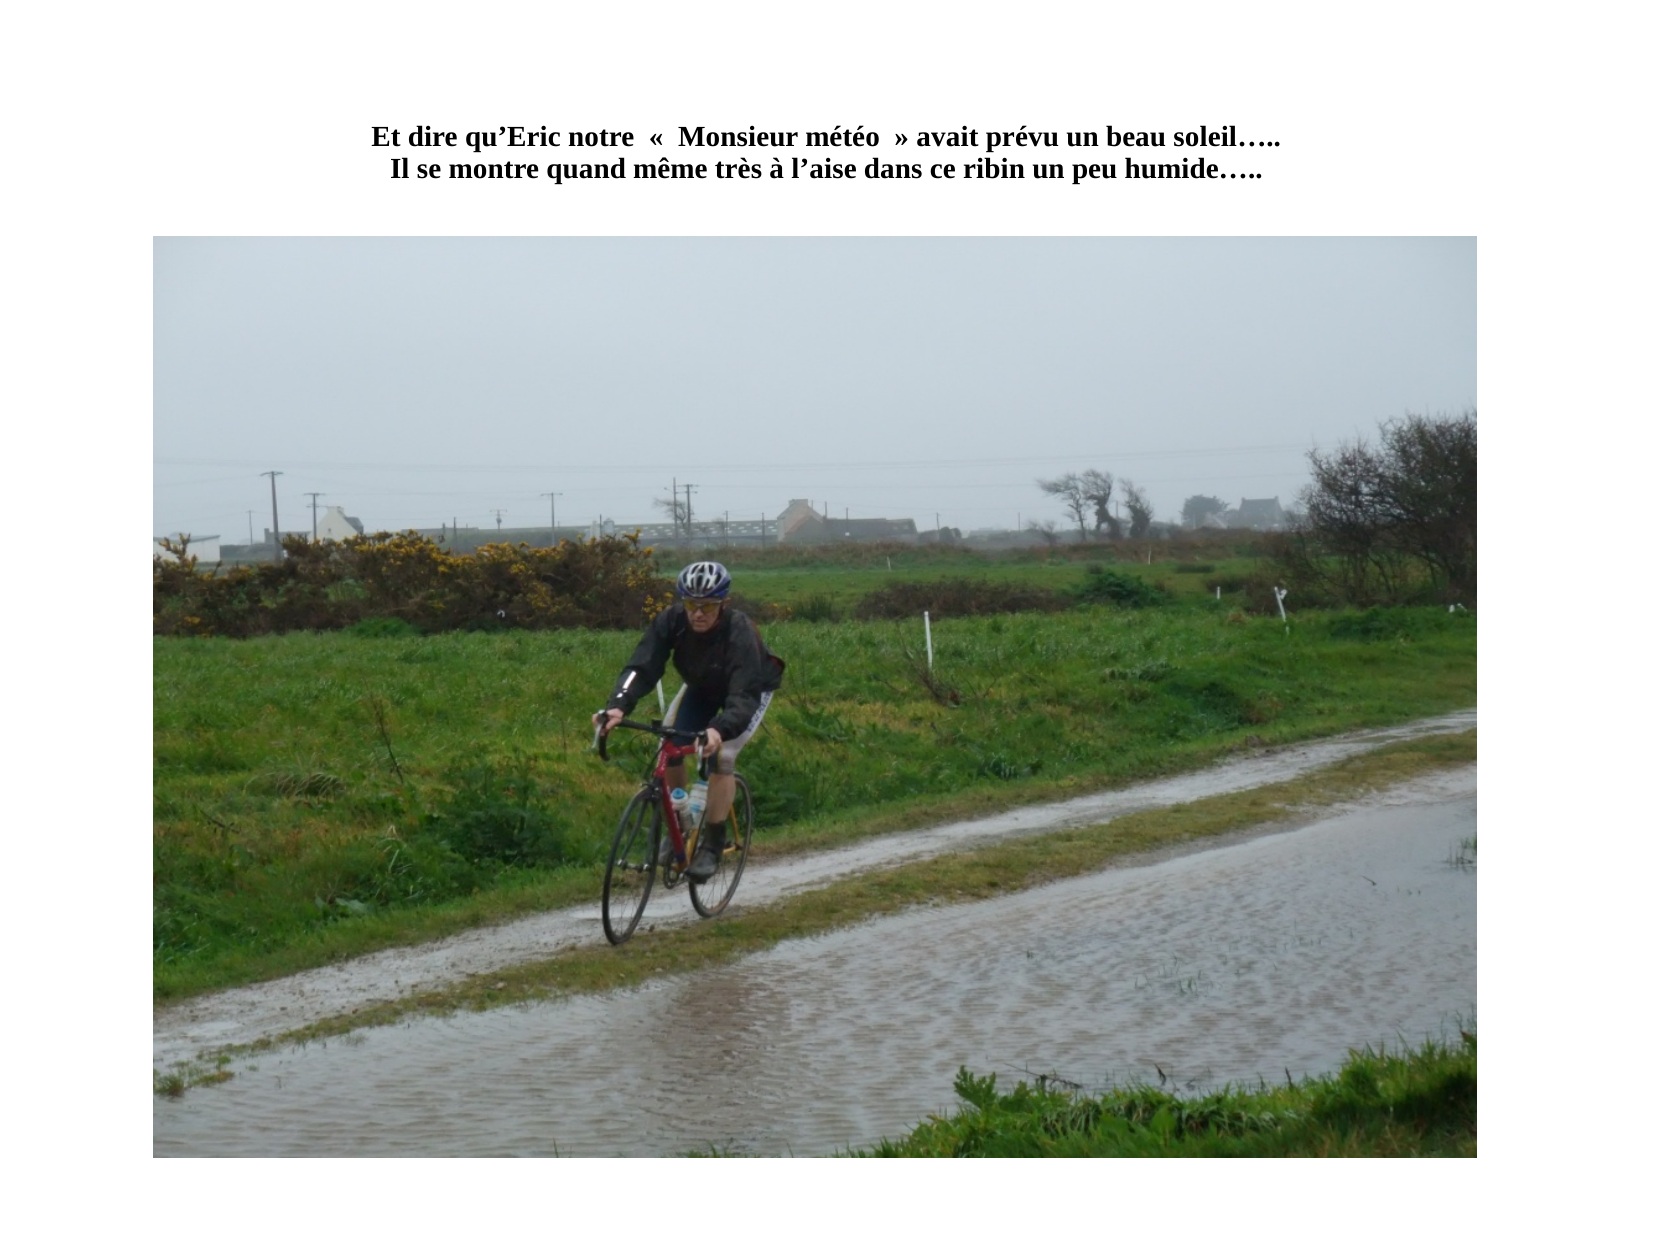

# Et dire qu’Eric notre «  Monsieur météo  » avait prévu un beau soleil….. Il se montre quand même très à l’aise dans ce ribin un peu humide…..